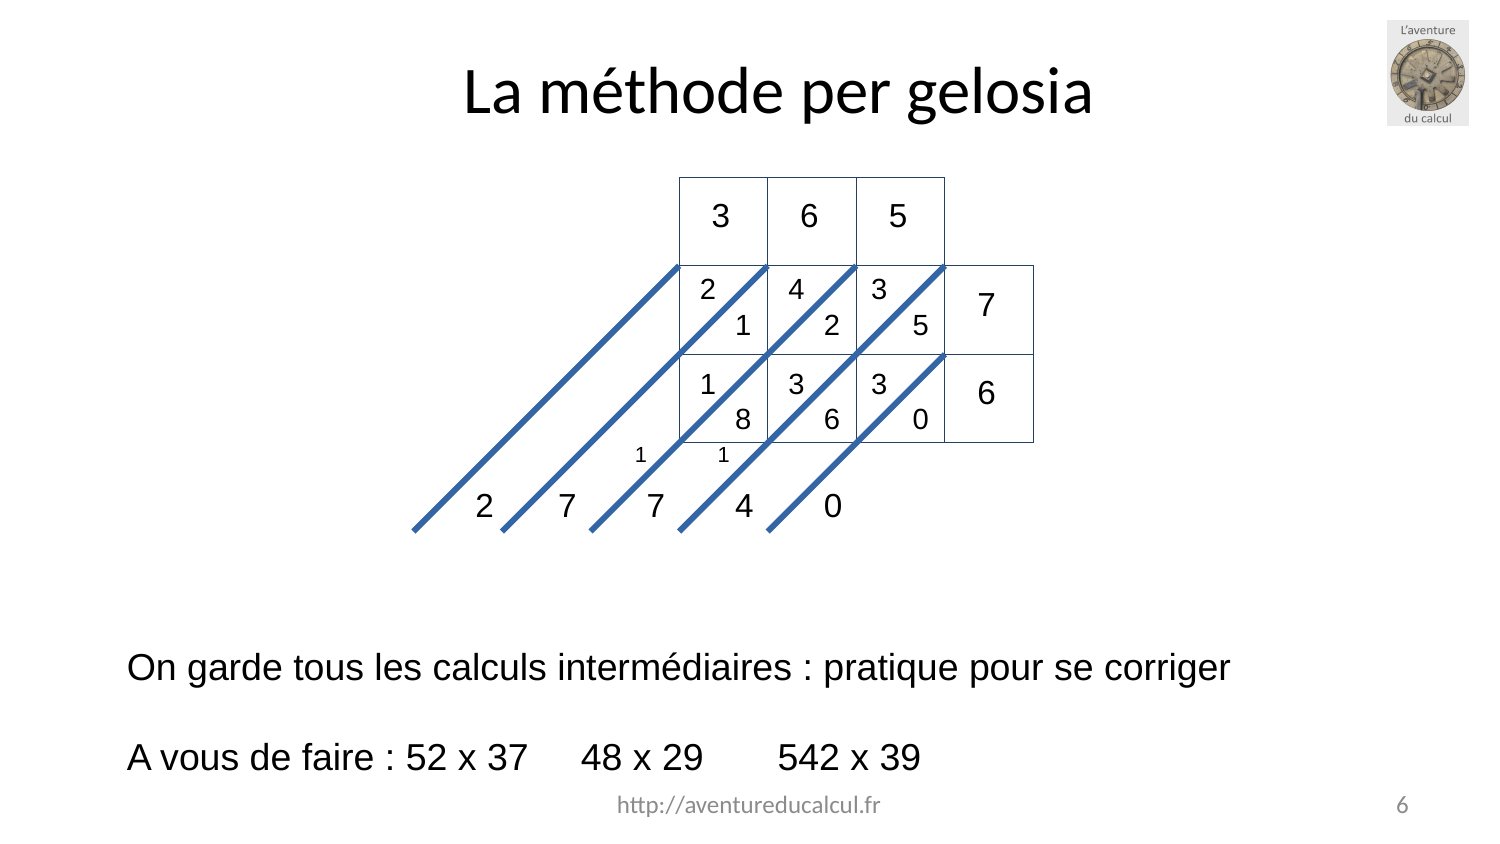

La méthode per gelosia
3
6
5
2
4
3
7
1
2
5
1
3
3
6
8
6
0
1
1
2
7
7
4
0
On garde tous les calculs intermédiaires : pratique pour se corriger
A vous de faire : 52 x 37 48 x 29 542 x 39
http://aventureducalcul.fr